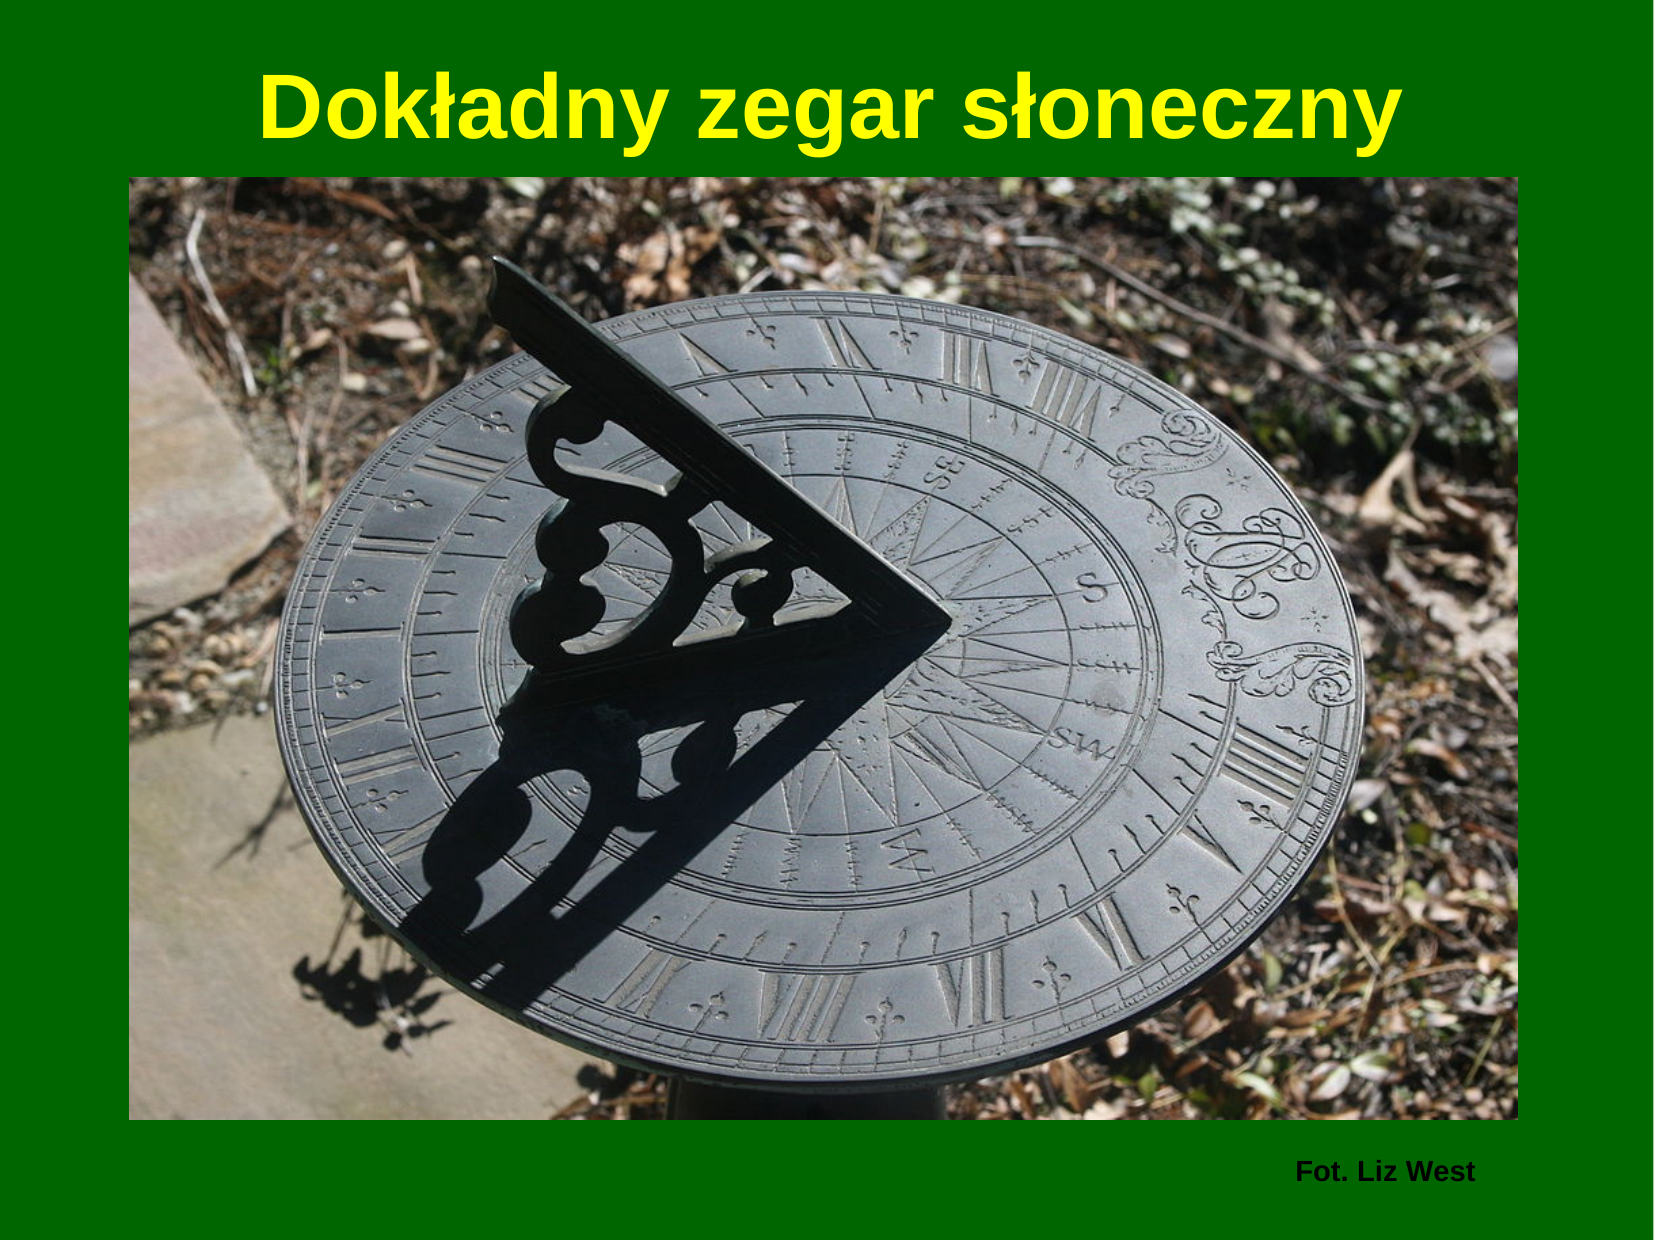

# Dokładny zegar słoneczny
Fot. Liz West